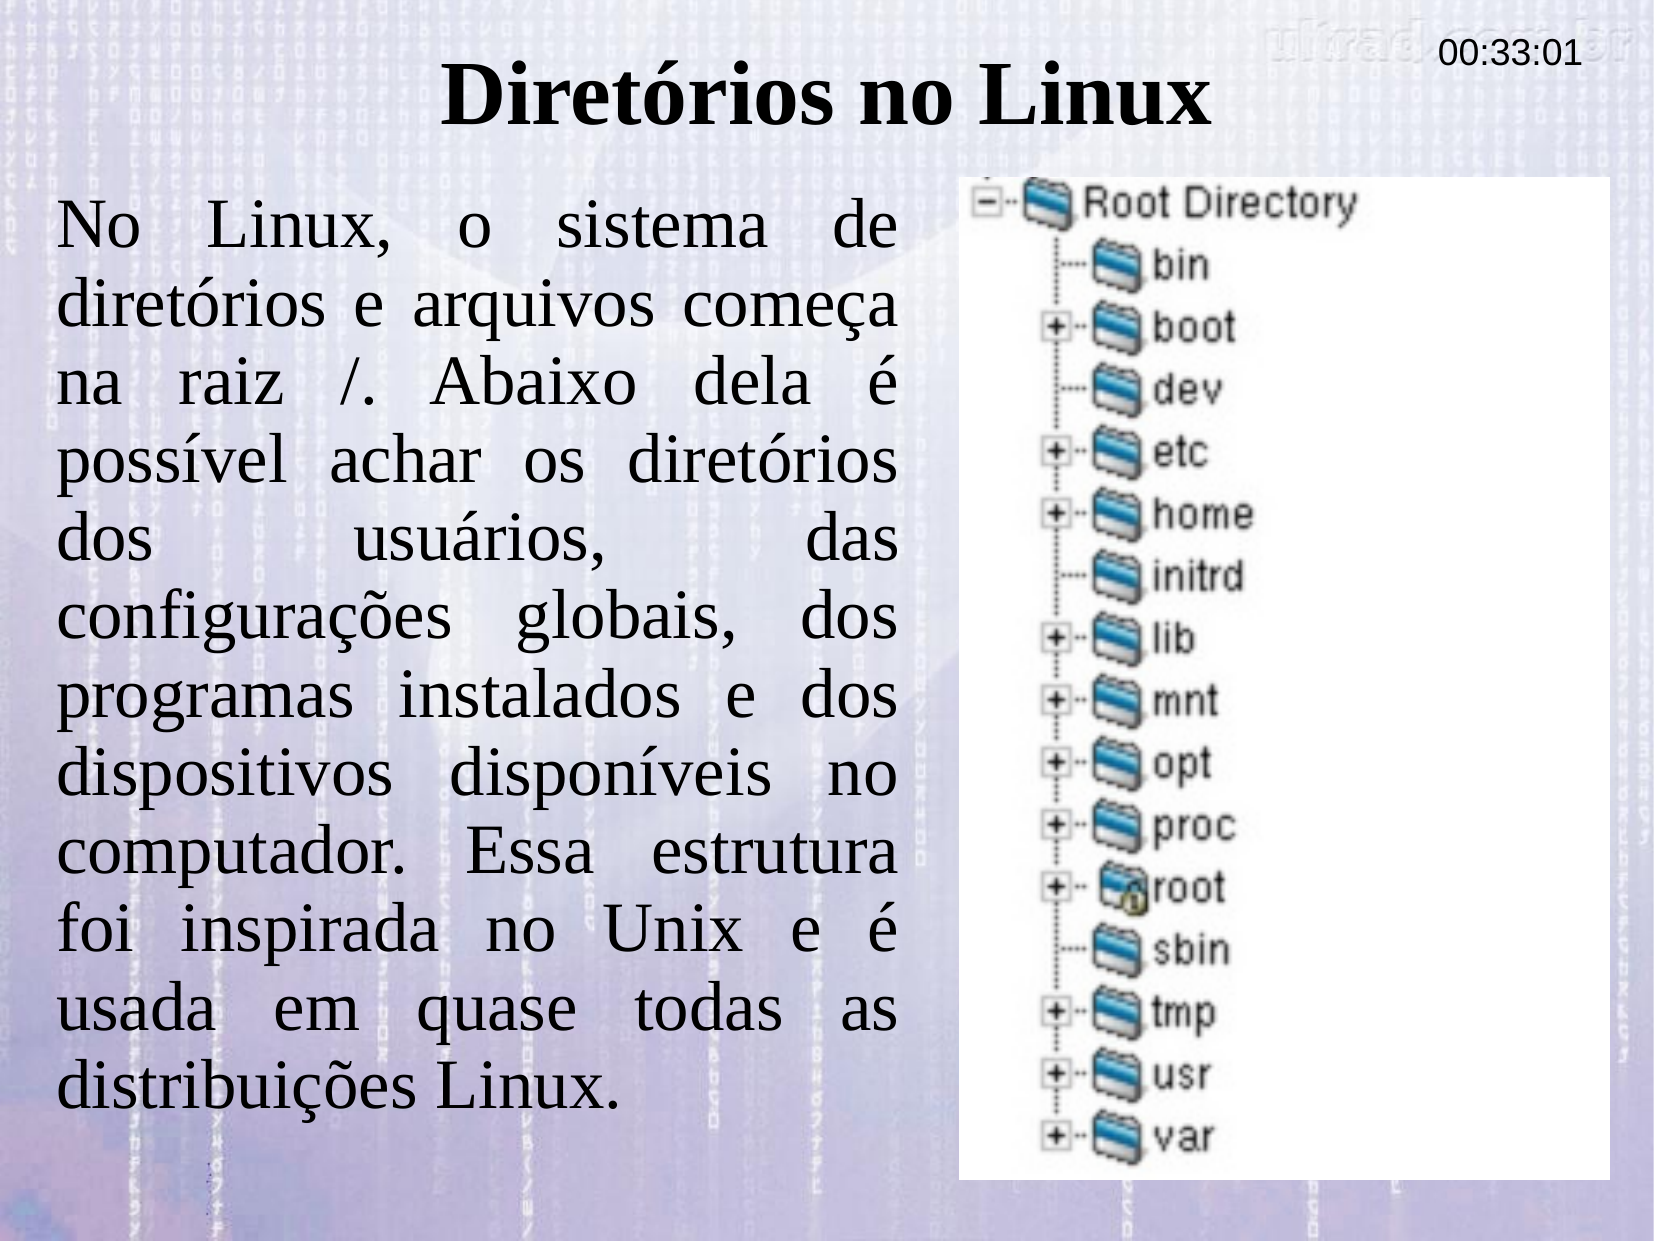

02:51:29
Diretórios no Linux
No Linux, o sistema de diretórios e arquivos começa na raiz /. Abaixo dela é possível achar os diretórios dos usuários, das configurações globais, dos programas instalados e dos dispositivos disponíveis no computador. Essa estrutura foi inspirada no Unix e é usada em quase todas as distribuições Linux.
54